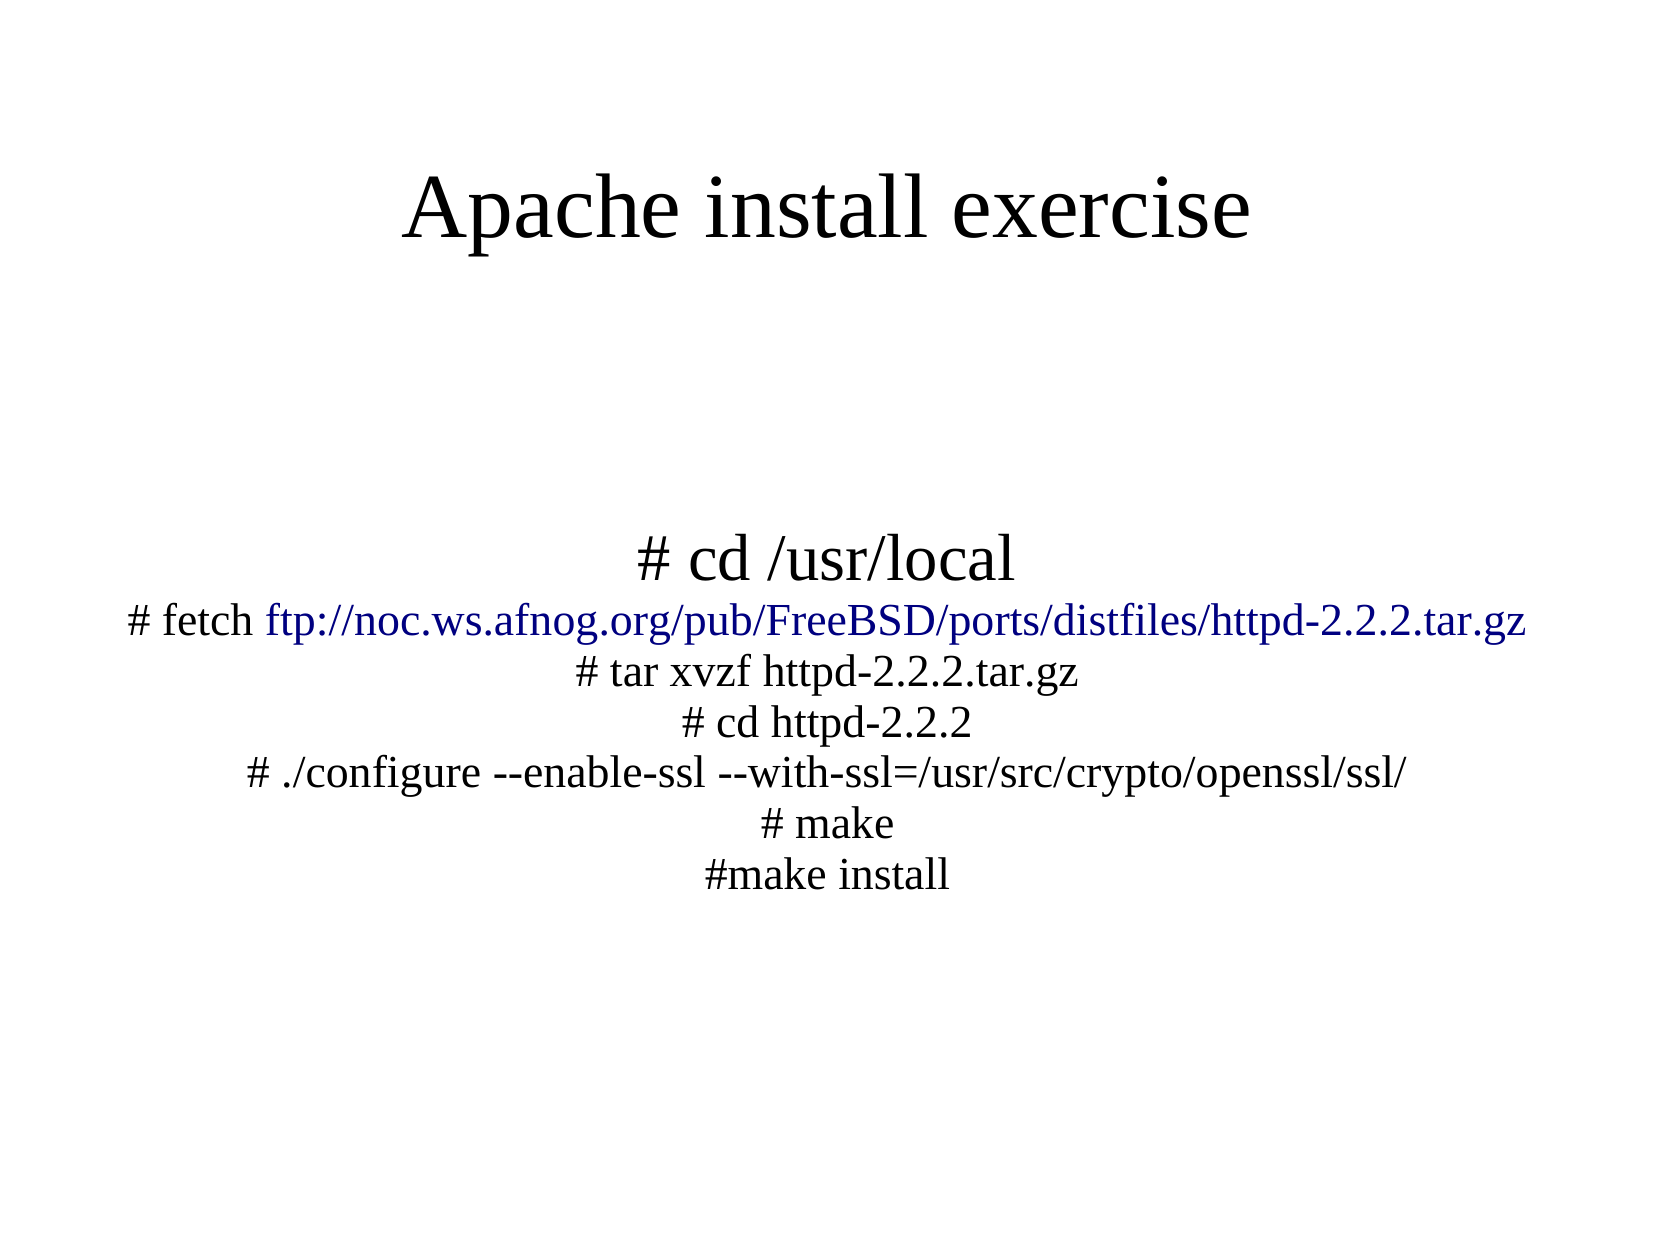

# Apache install exercise
# cd /usr/local
# fetch ftp://noc.ws.afnog.org/pub/FreeBSD/ports/distfiles/httpd-2.2.2.tar.gz
# tar xvzf httpd-2.2.2.tar.gz
# cd httpd-2.2.2
# ./configure --enable-ssl --with-ssl=/usr/src/crypto/openssl/ssl/
# make
#make install